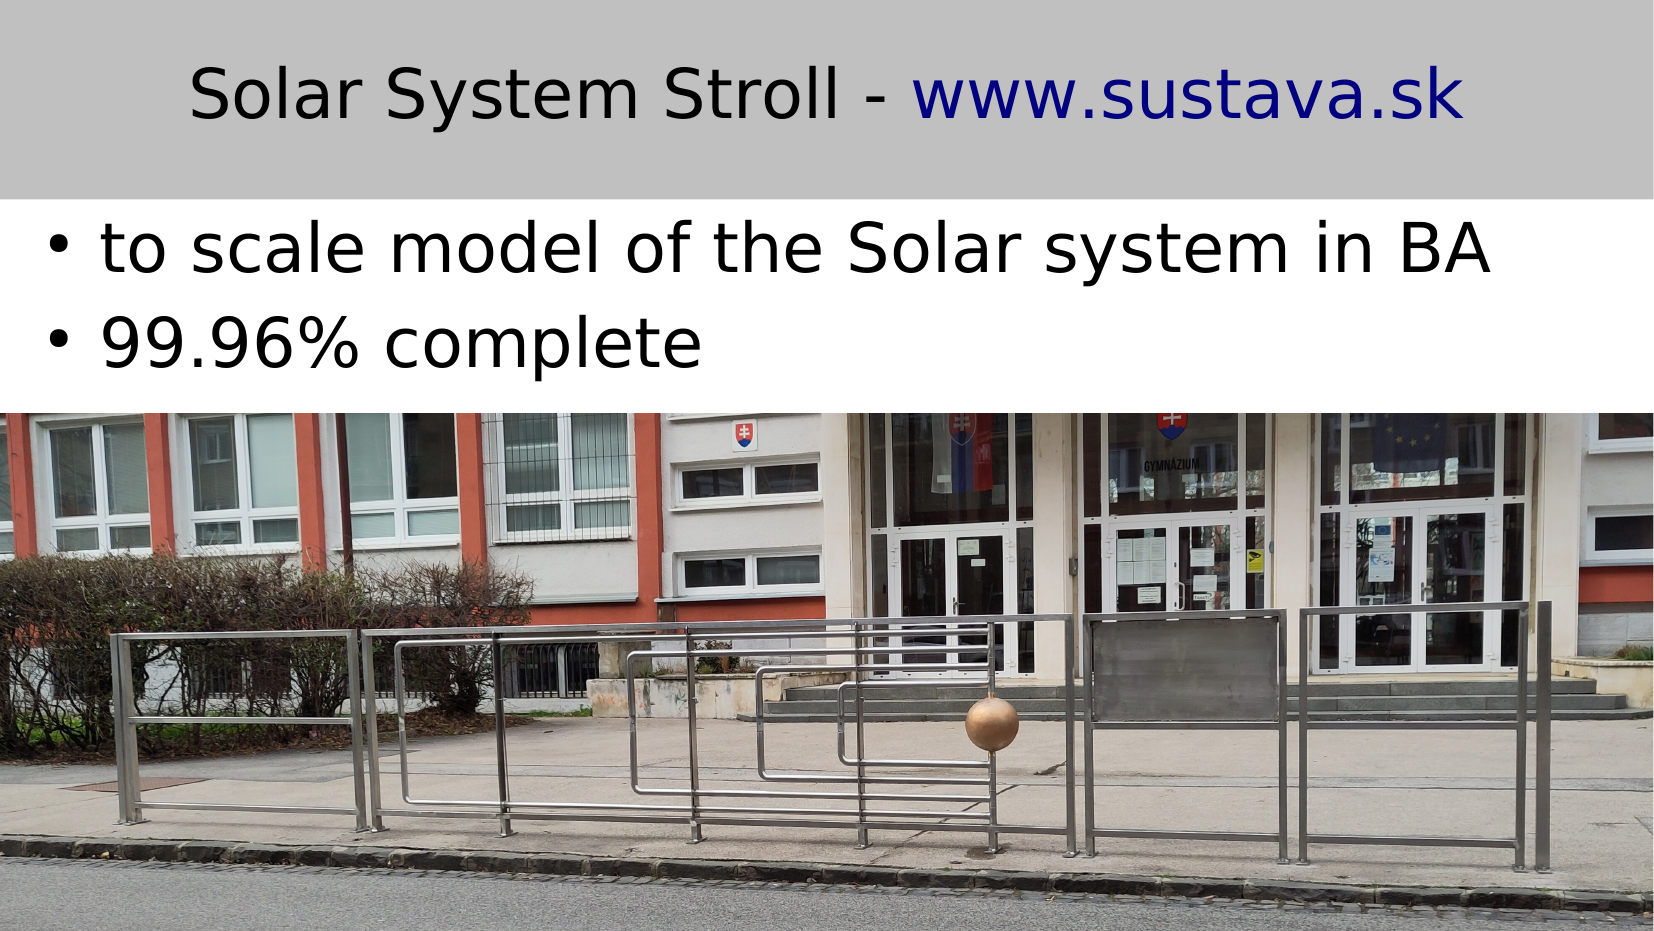

# Solar System Stroll - www.sustava.sk
to scale model of the Solar system in BA
99.96% complete